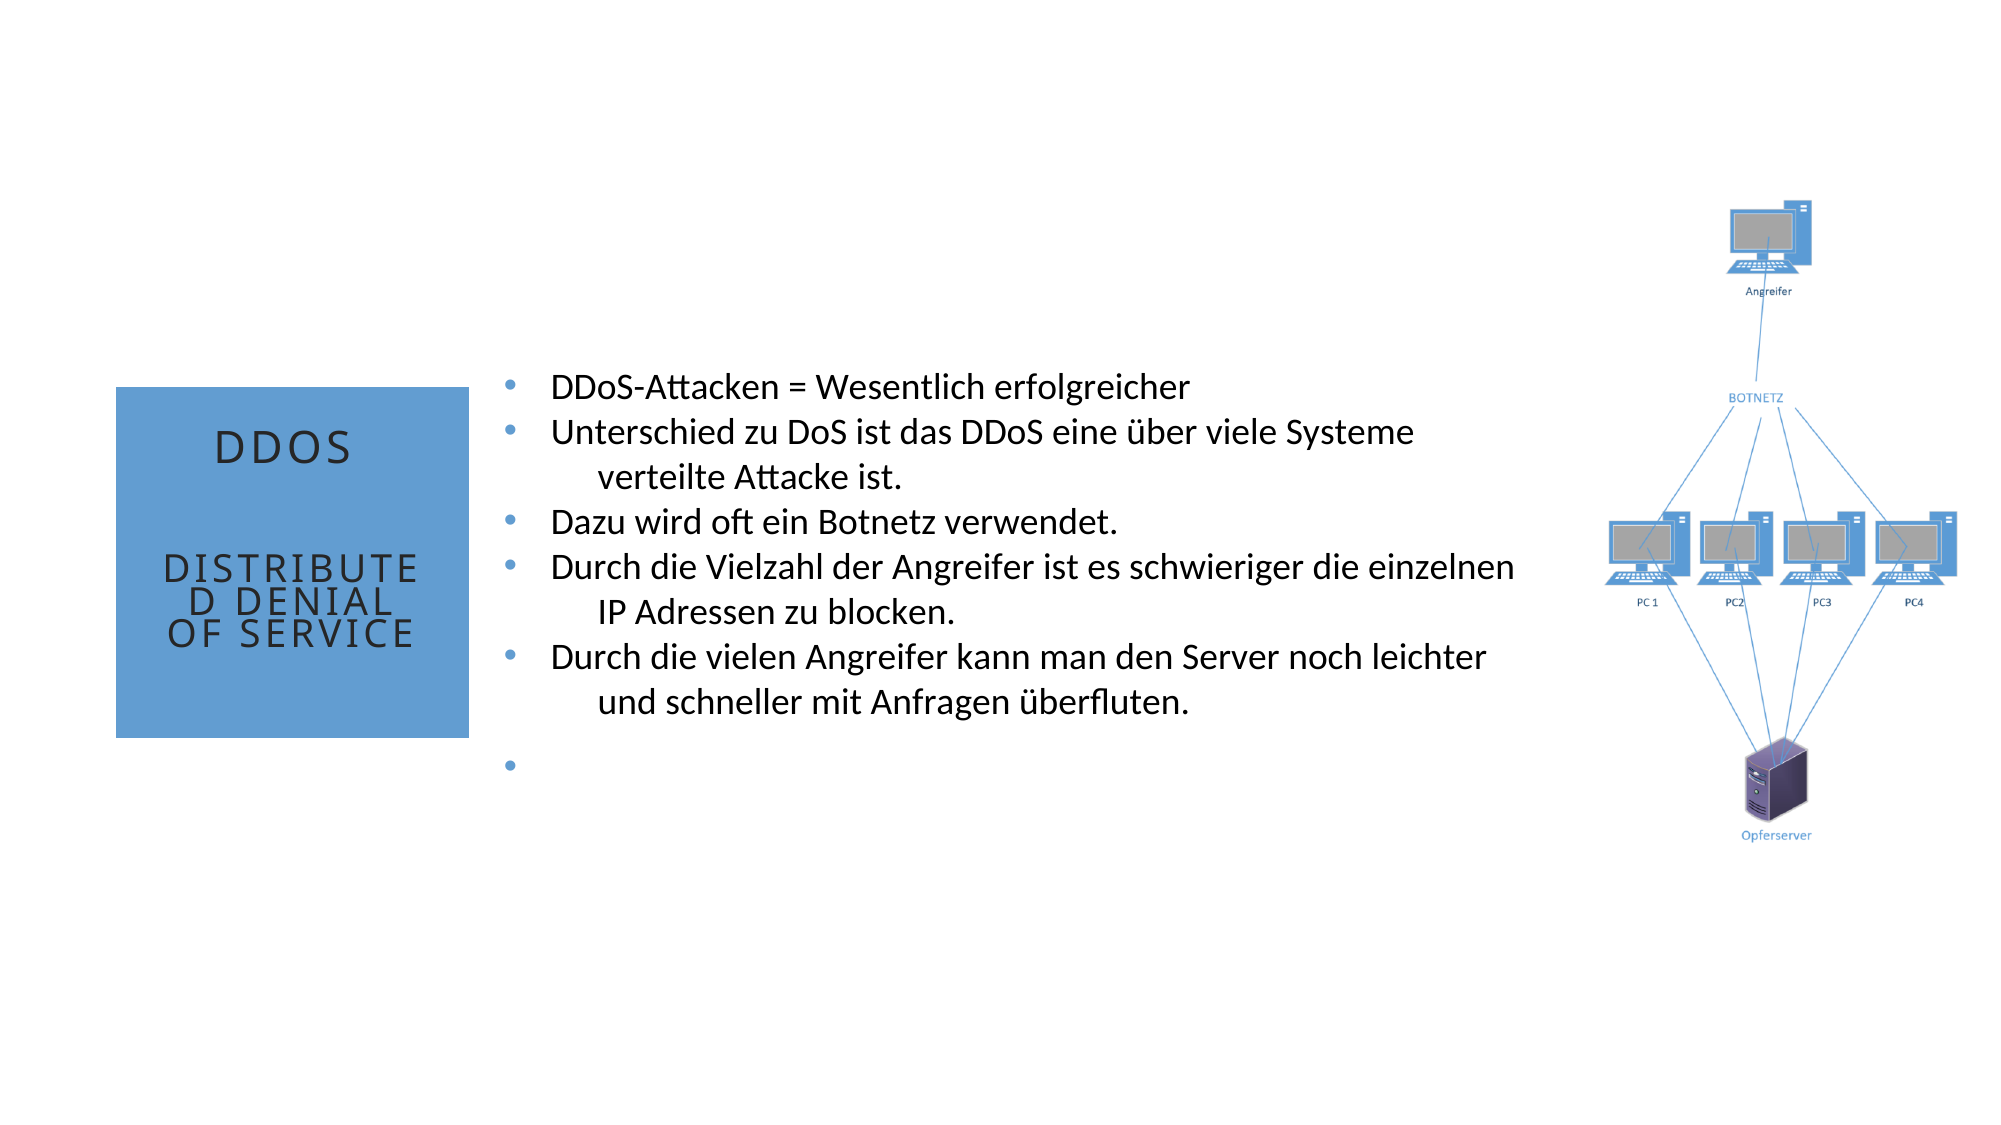

# DDoS-Attacken = Wesentlich erfolgreicher
Unterschied zu DoS ist das DDoS eine über viele Systeme verteilte Attacke ist.
Dazu wird oft ein Botnetz verwendet.
Durch die Vielzahl der Angreifer ist es schwieriger die einzelnen IP Adressen zu blocken.
Durch die vielen Angreifer kann man den Server noch leichter und schneller mit Anfragen überfluten.
Ddos
Distributed denial of service